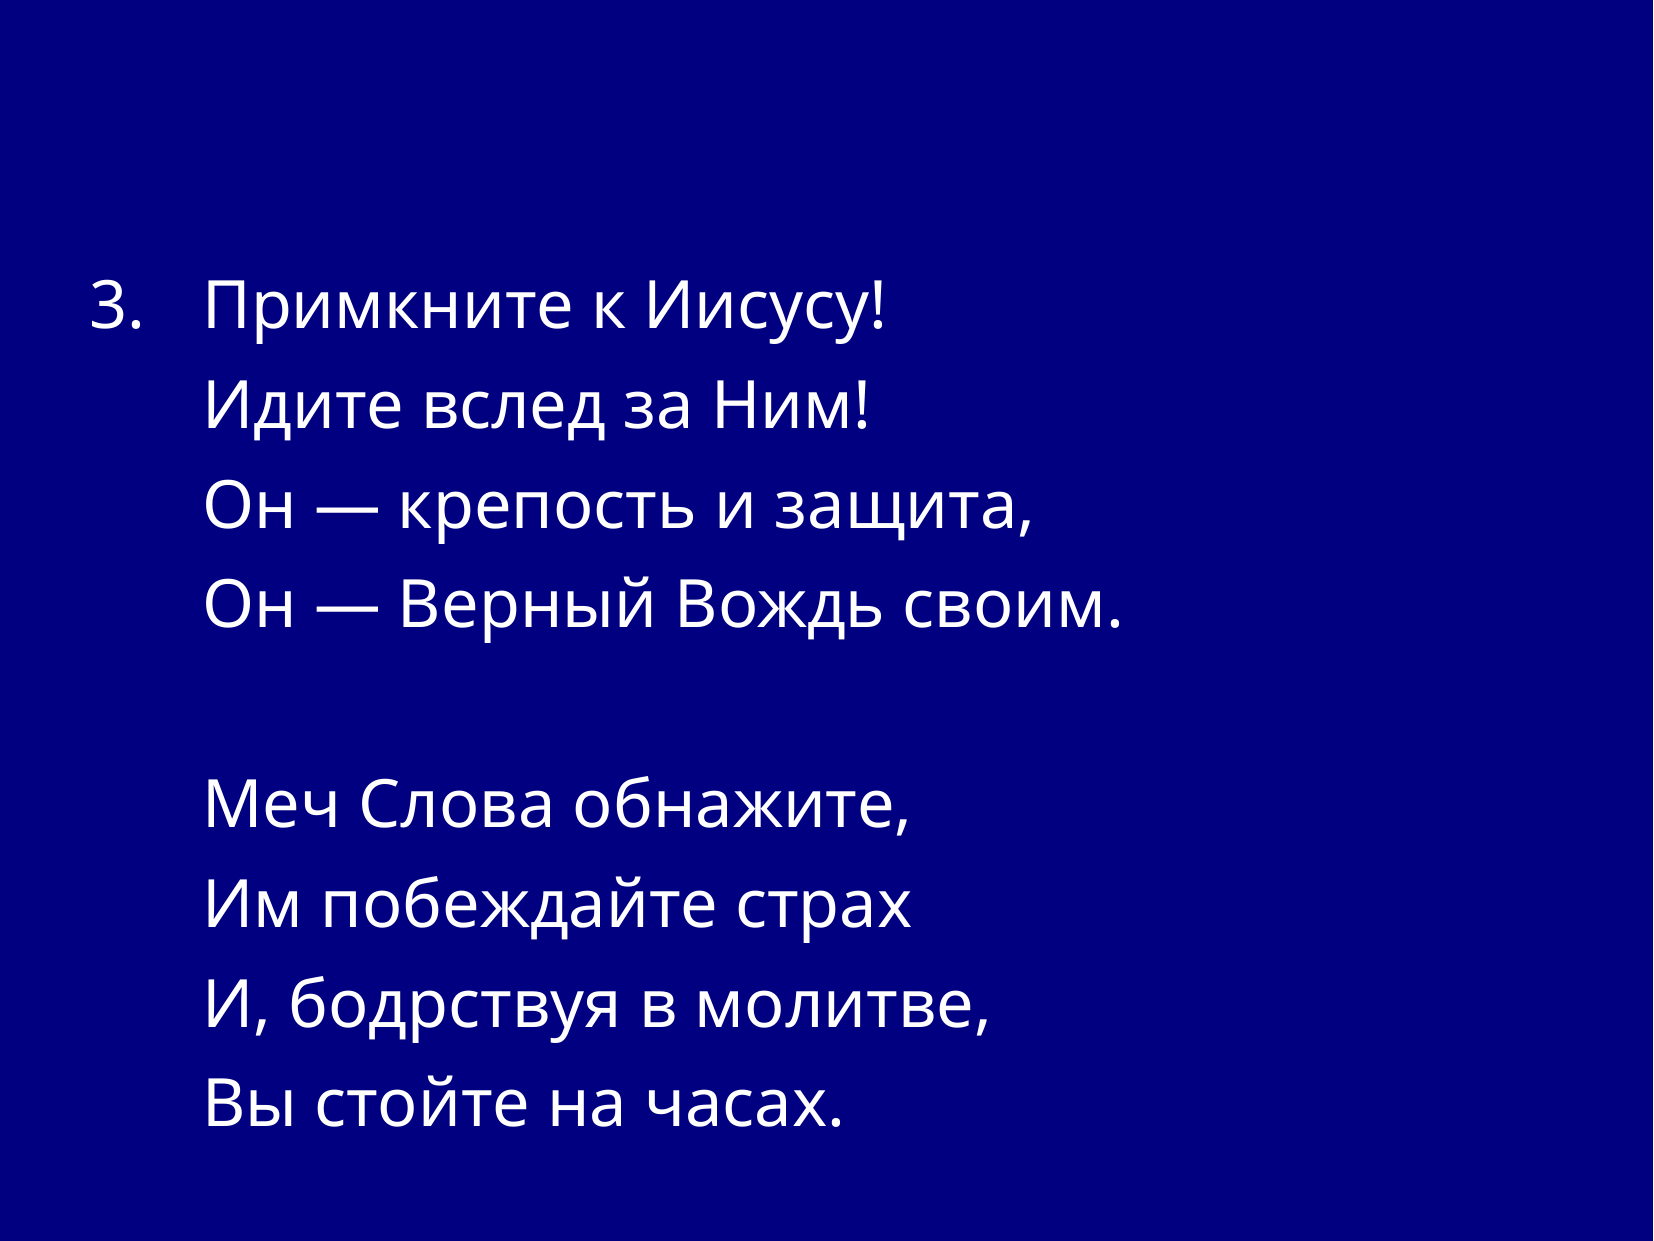

3.	Примкните к Иисусу!
	Идите вслед за Ним!
	Он — крепость и защита,
	Он — Верный Вождь своим.
	Меч Слова обнажите,
	Им побеждайте страх
	И, бодрствуя в молитве,
	Вы стойте на часах.